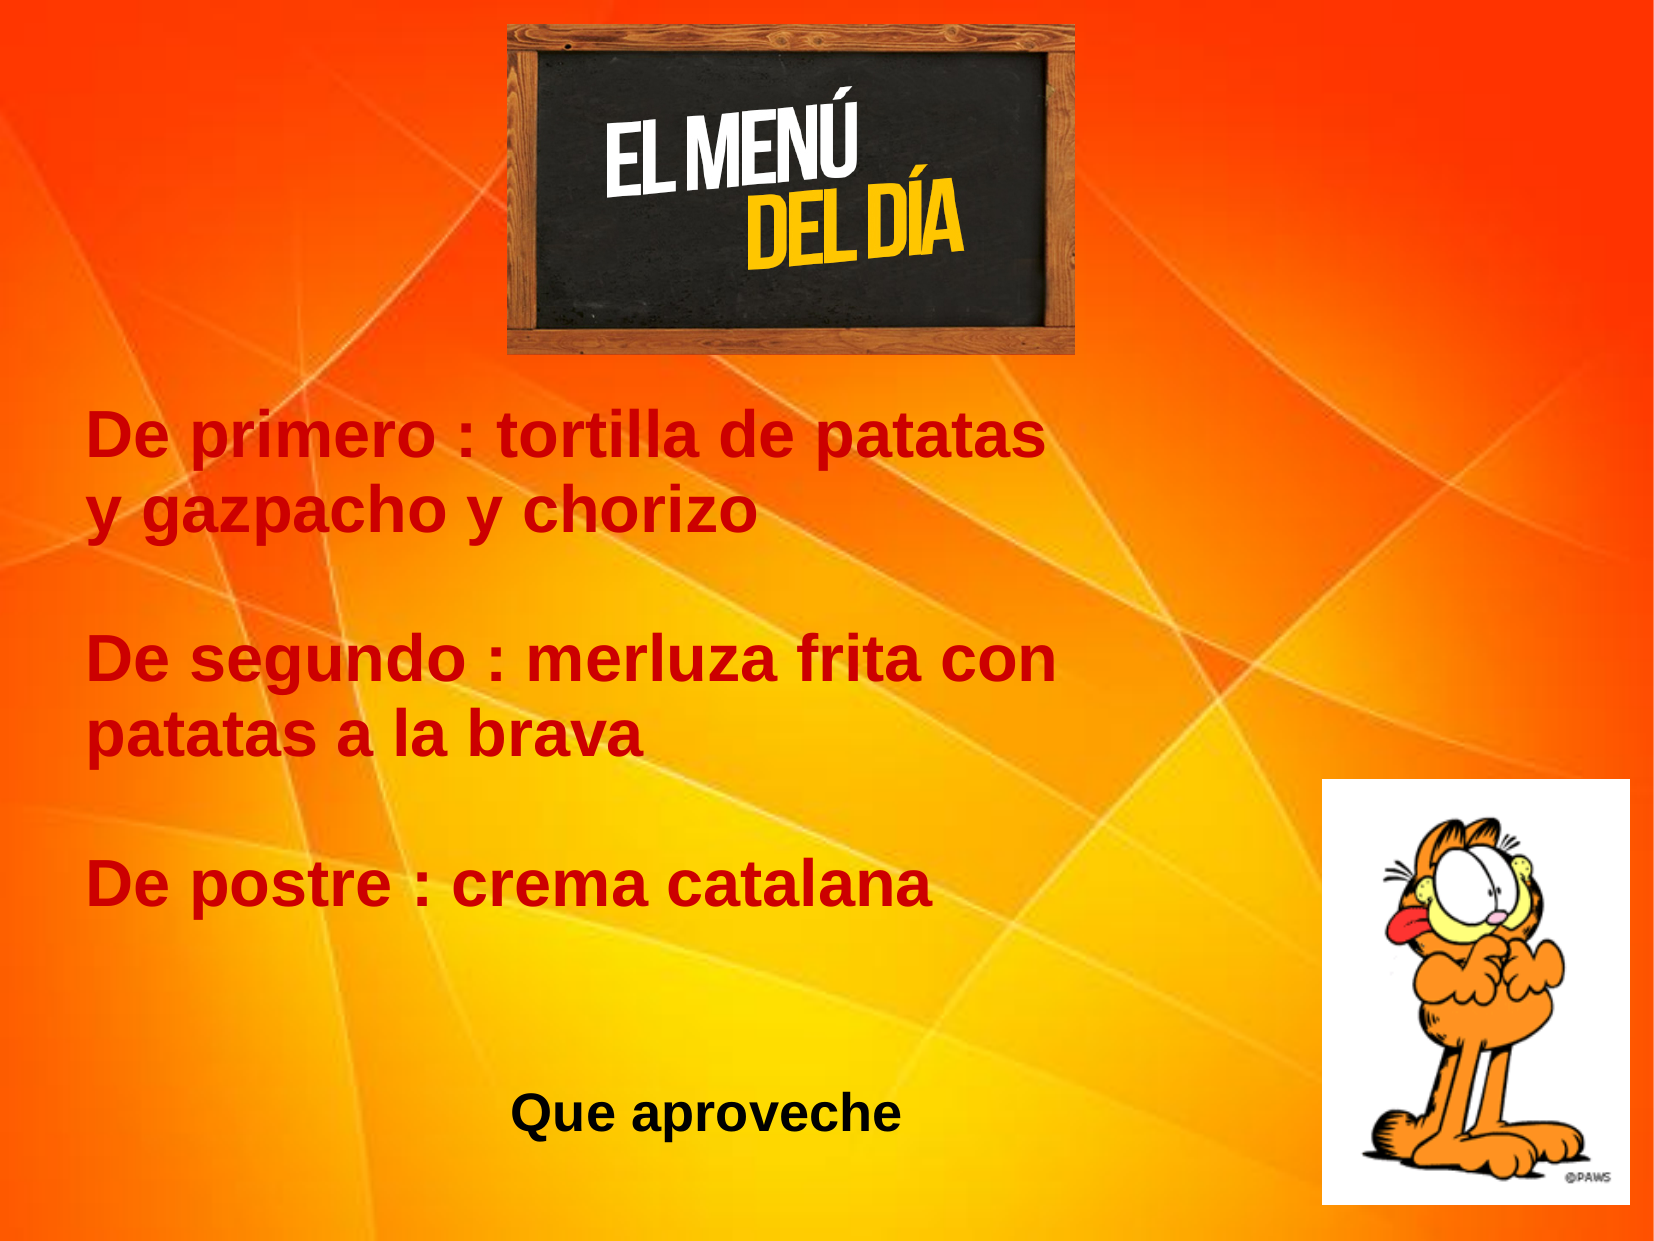

De primero : tortilla de patatas y gazpacho y chorizo
De segundo : merluza frita con patatas a la brava
De postre : crema catalana
Que aproveche